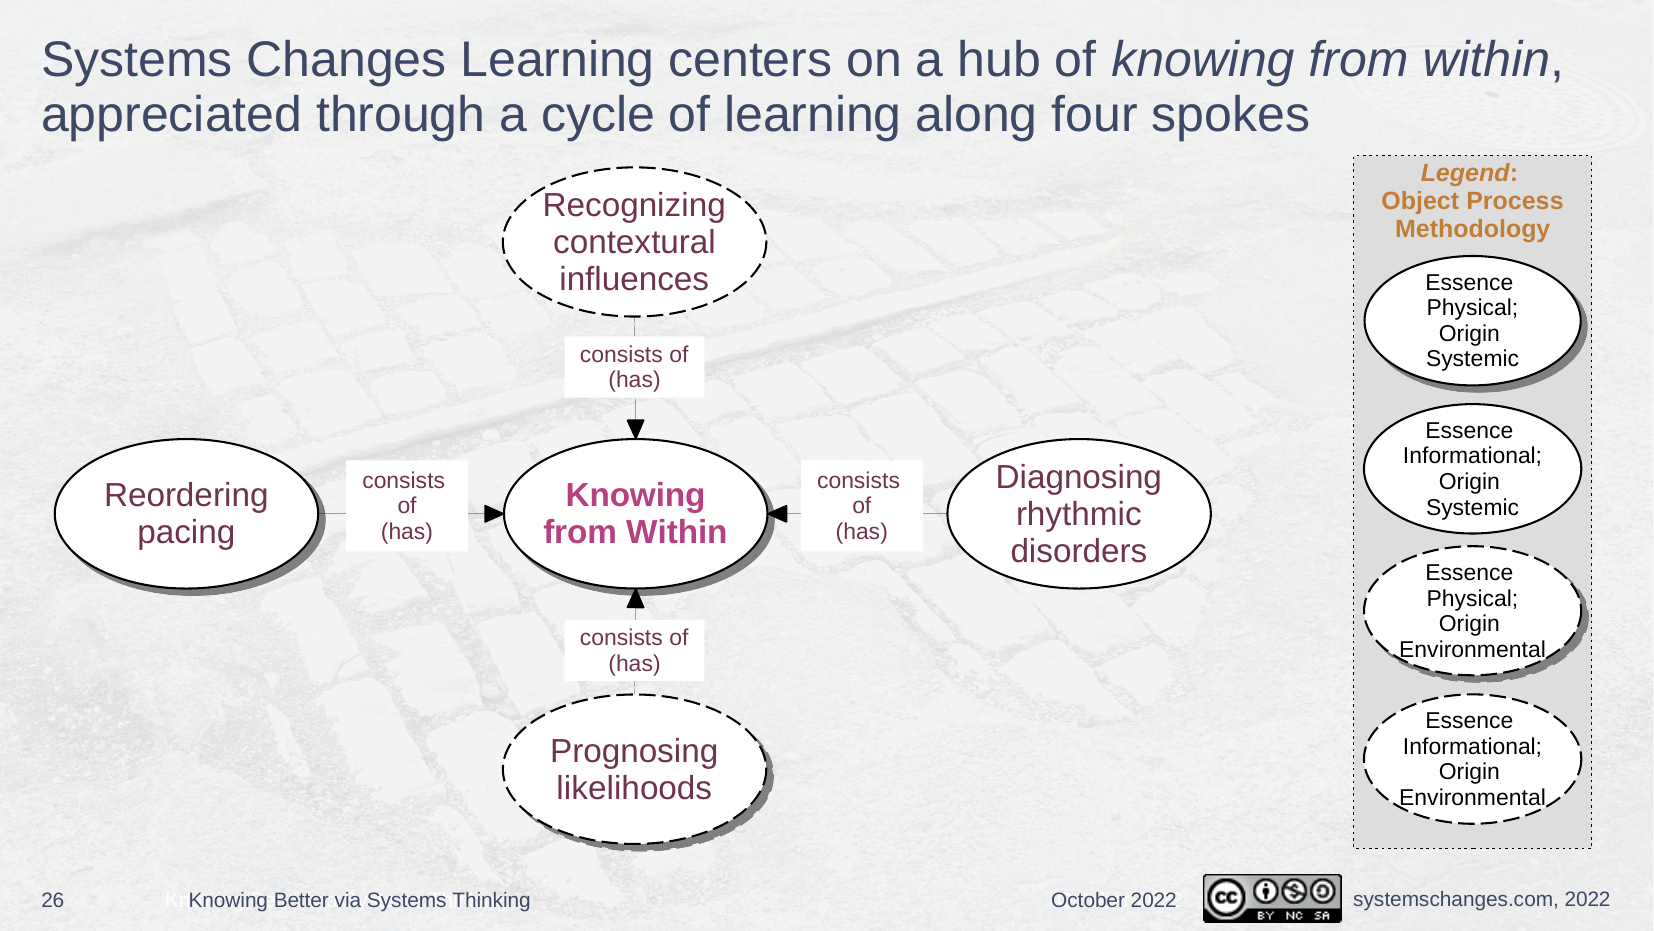

# Systems Changes Learning centers on a hub of knowing from within, appreciated through a cycle of learning along four spokes
Legend:
Object Process Methodology
Essence
Physical;
Origin
Systemic
Essence
Informational;
Origin
Systemic
Essence
Physical;
Origin
Environmental
Essence
Informational;
Origin
Environmental
Recognizing
contextural
influences
consists of
(has)
Reordering
pacing
Diagnosing
rhythmic
disorders
Knowing
from Within
consists
of
(has)
consists
of
(has)
consists of
(has)
Prognosing
likelihoods
Knowing Better via Systems Thinking
October 2022